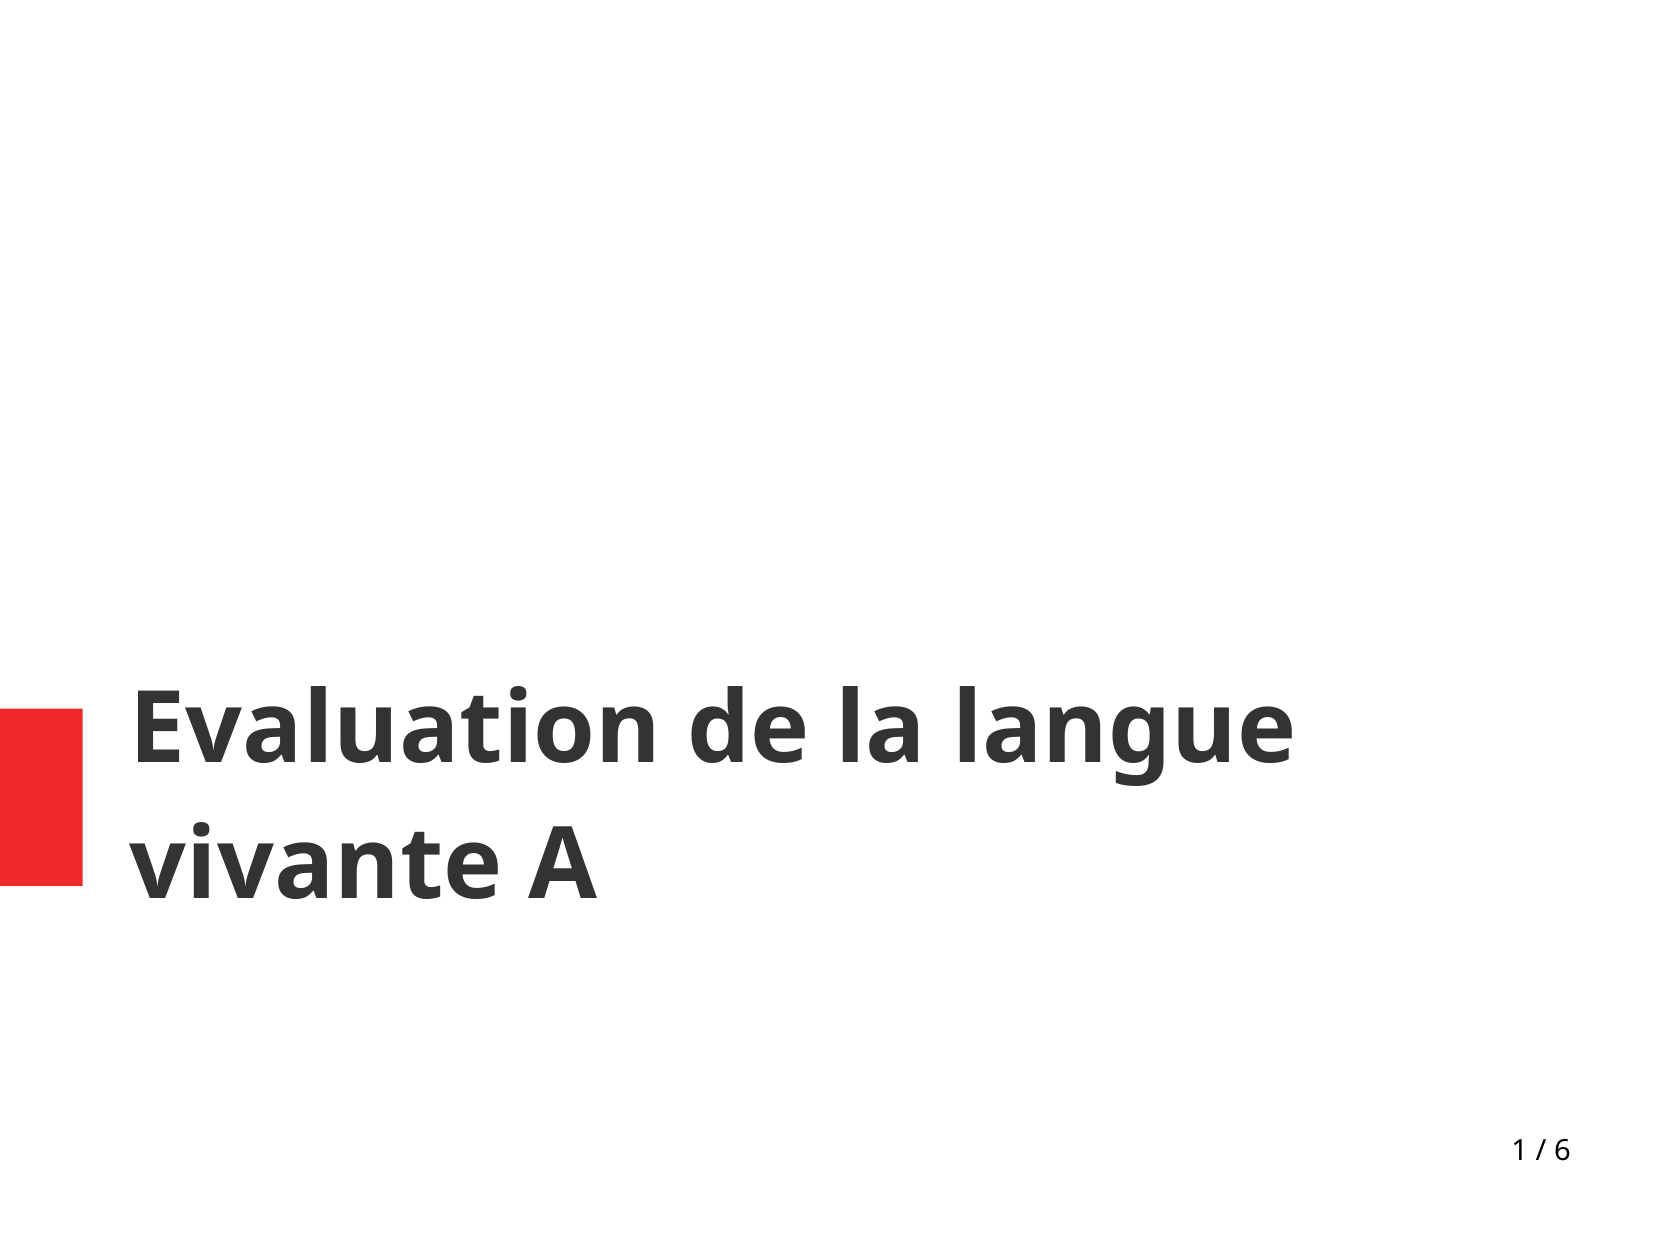

# Evaluation de la langue vivante A
1